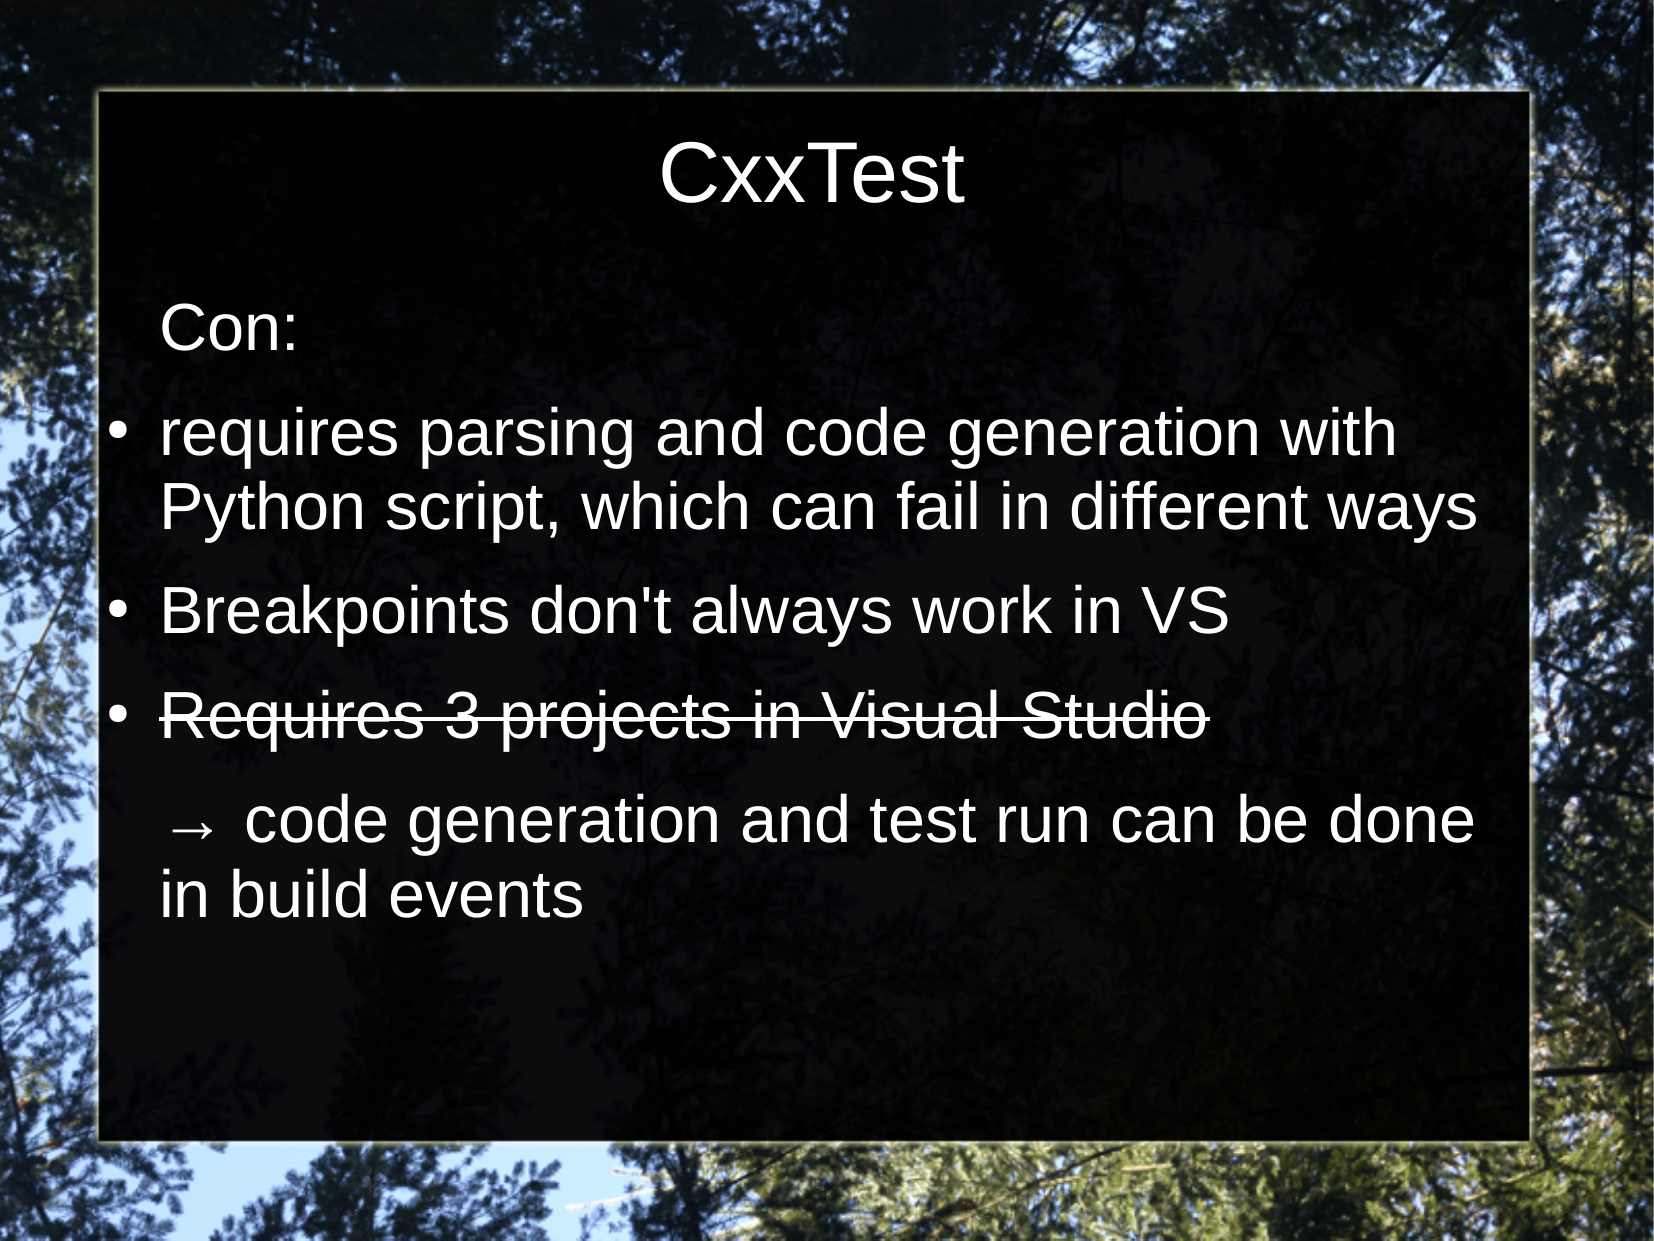

# CxxTest
Con:
requires parsing and code generation with Python script, which can fail in different ways
Breakpoints don't always work in VS
Requires 3 projects in Visual Studio
→ code generation and test run can be done in build events